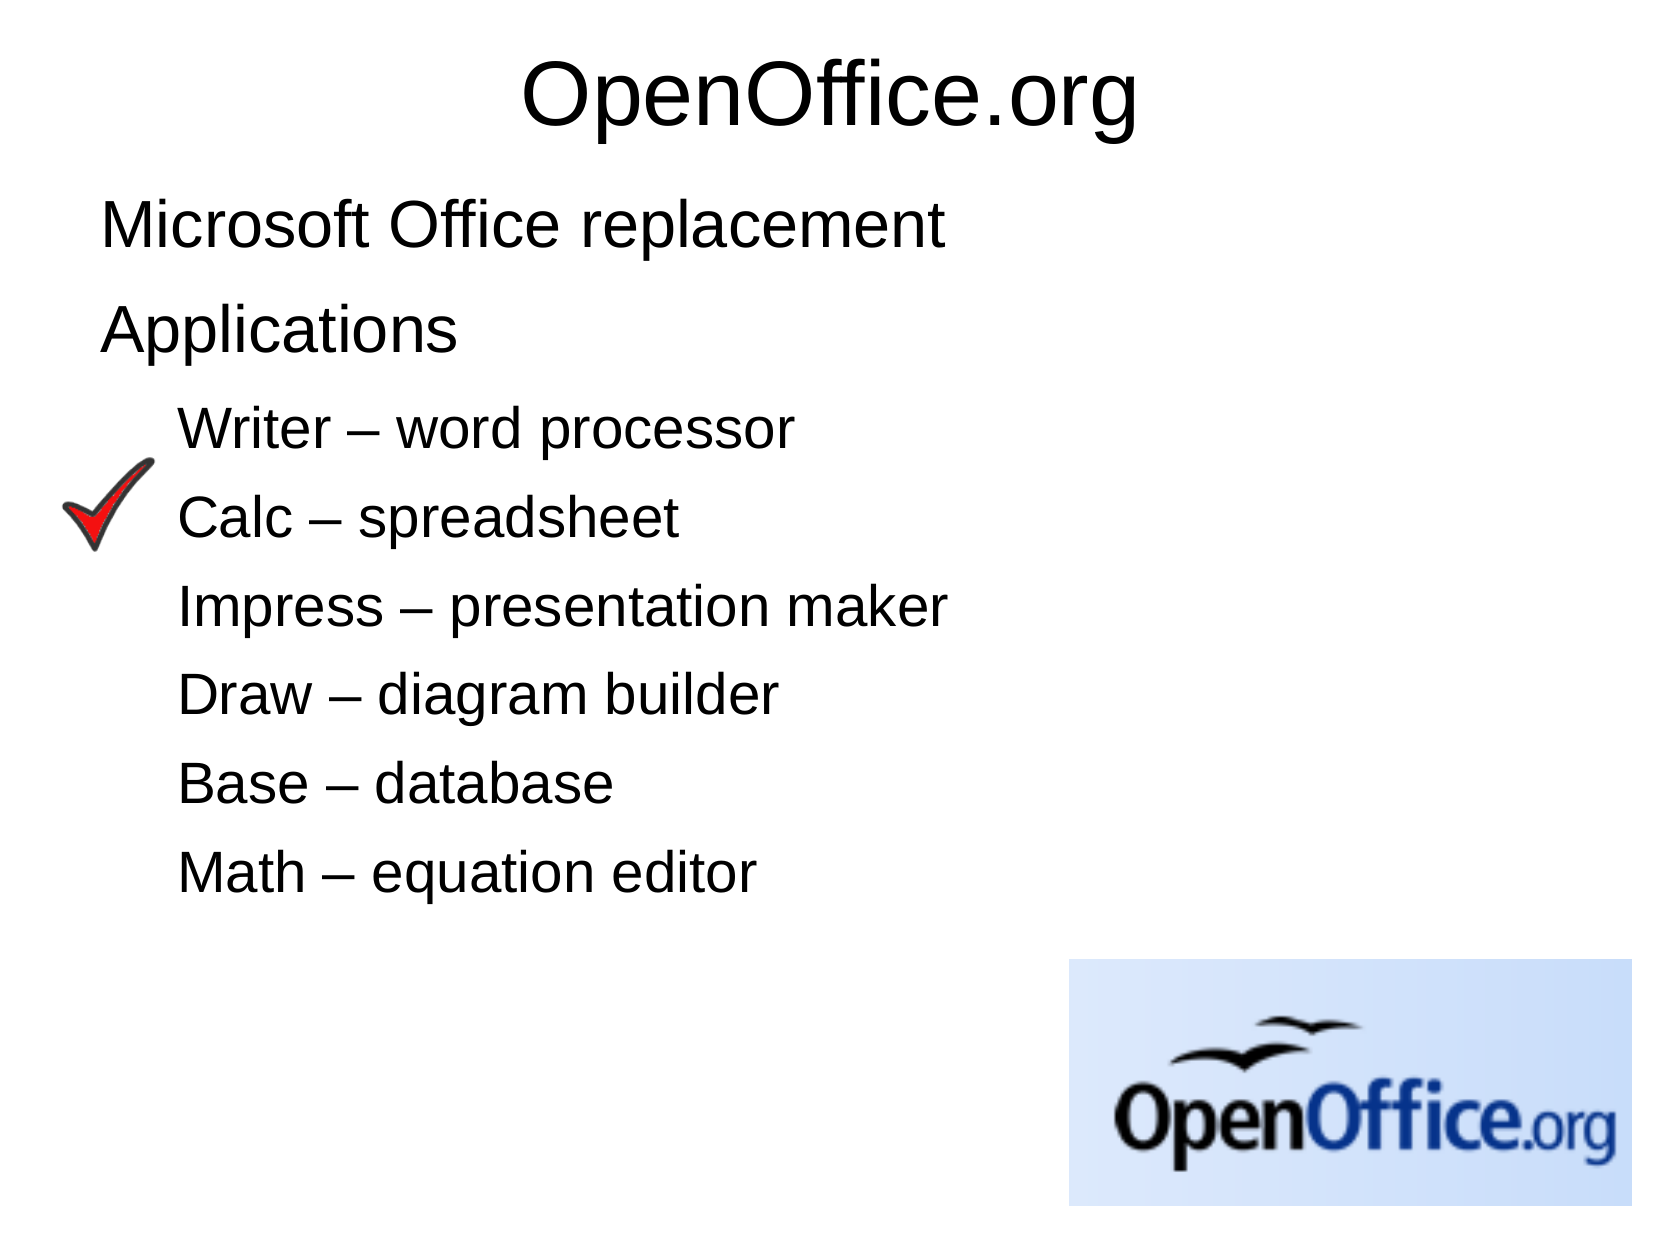

# OpenOffice.org
Microsoft Office replacement
Applications
Writer – word processor
Calc – spreadsheet
Impress – presentation maker
Draw – diagram builder
Base – database
Math – equation editor